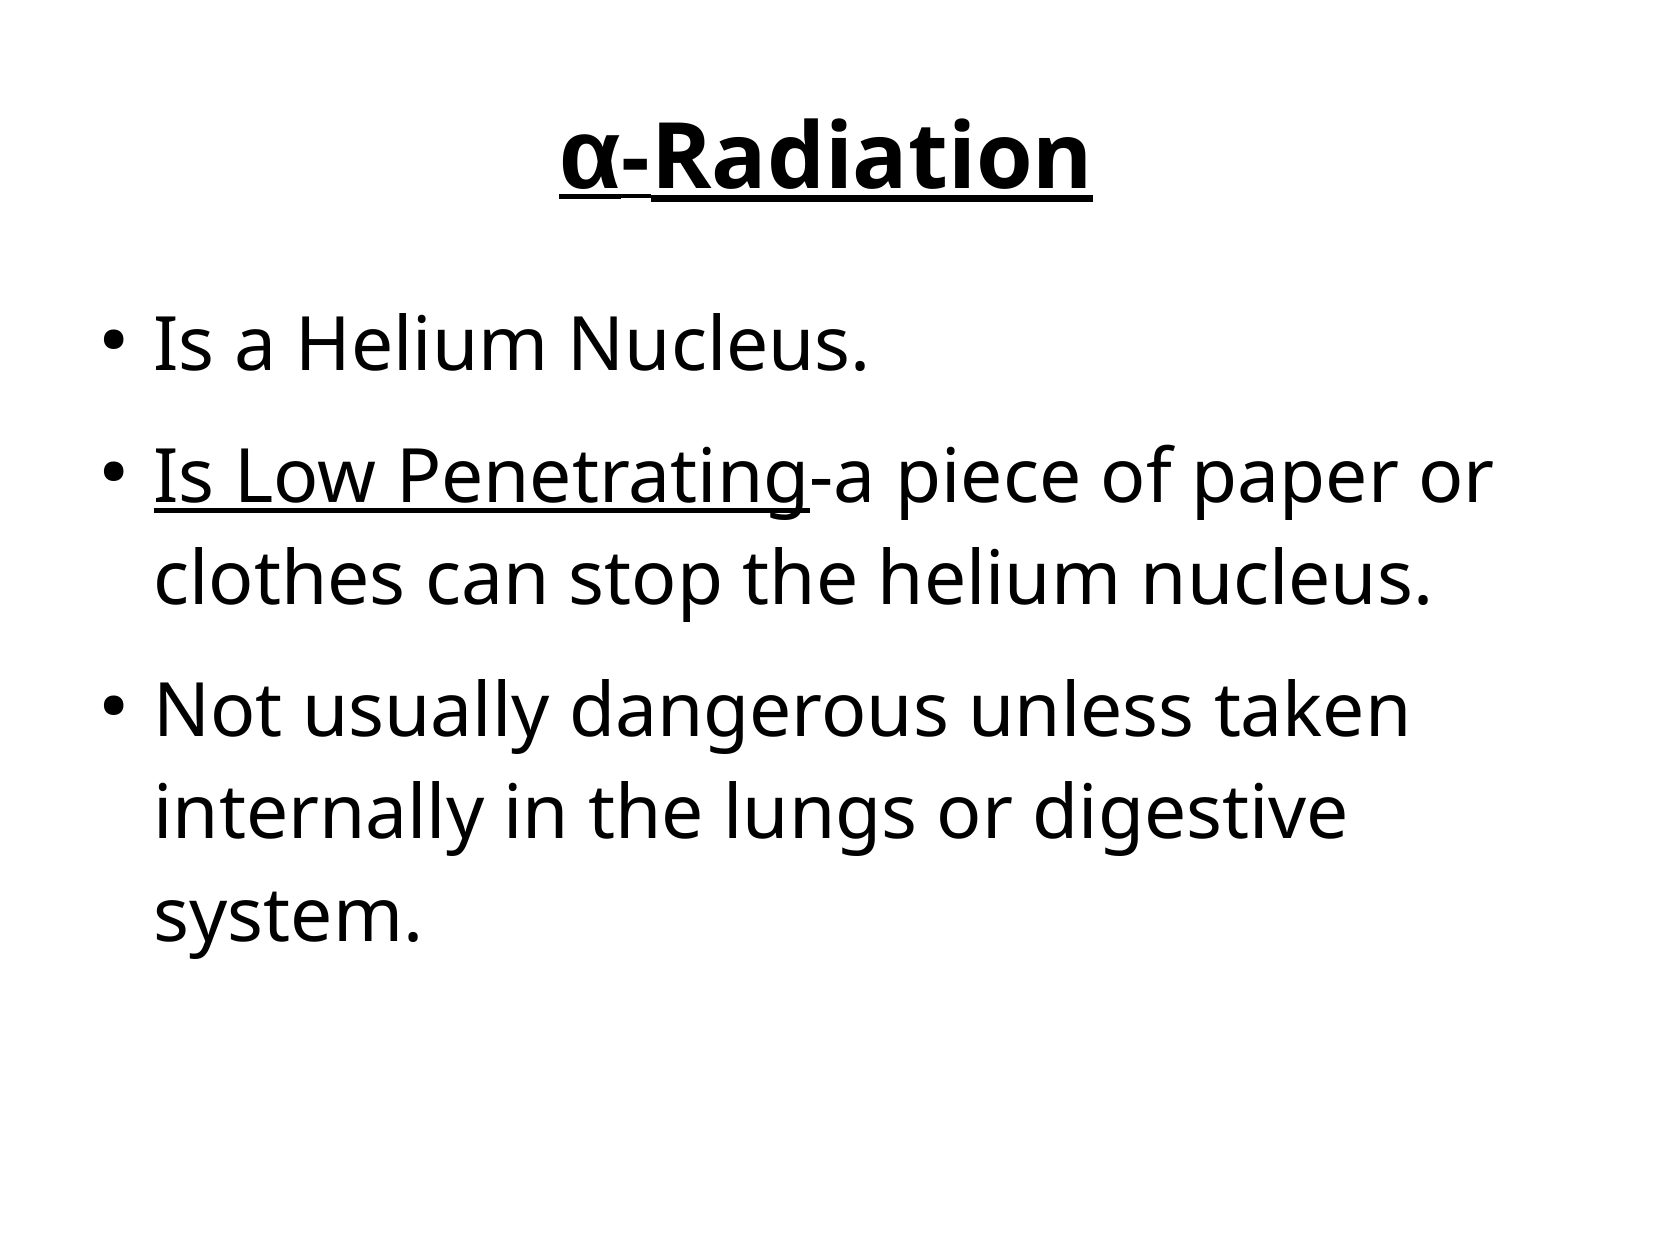

# α-Radiation
Is a Helium Nucleus.
Is Low Penetrating-a piece of paper or clothes can stop the helium nucleus.
Not usually dangerous unless taken internally in the lungs or digestive system.